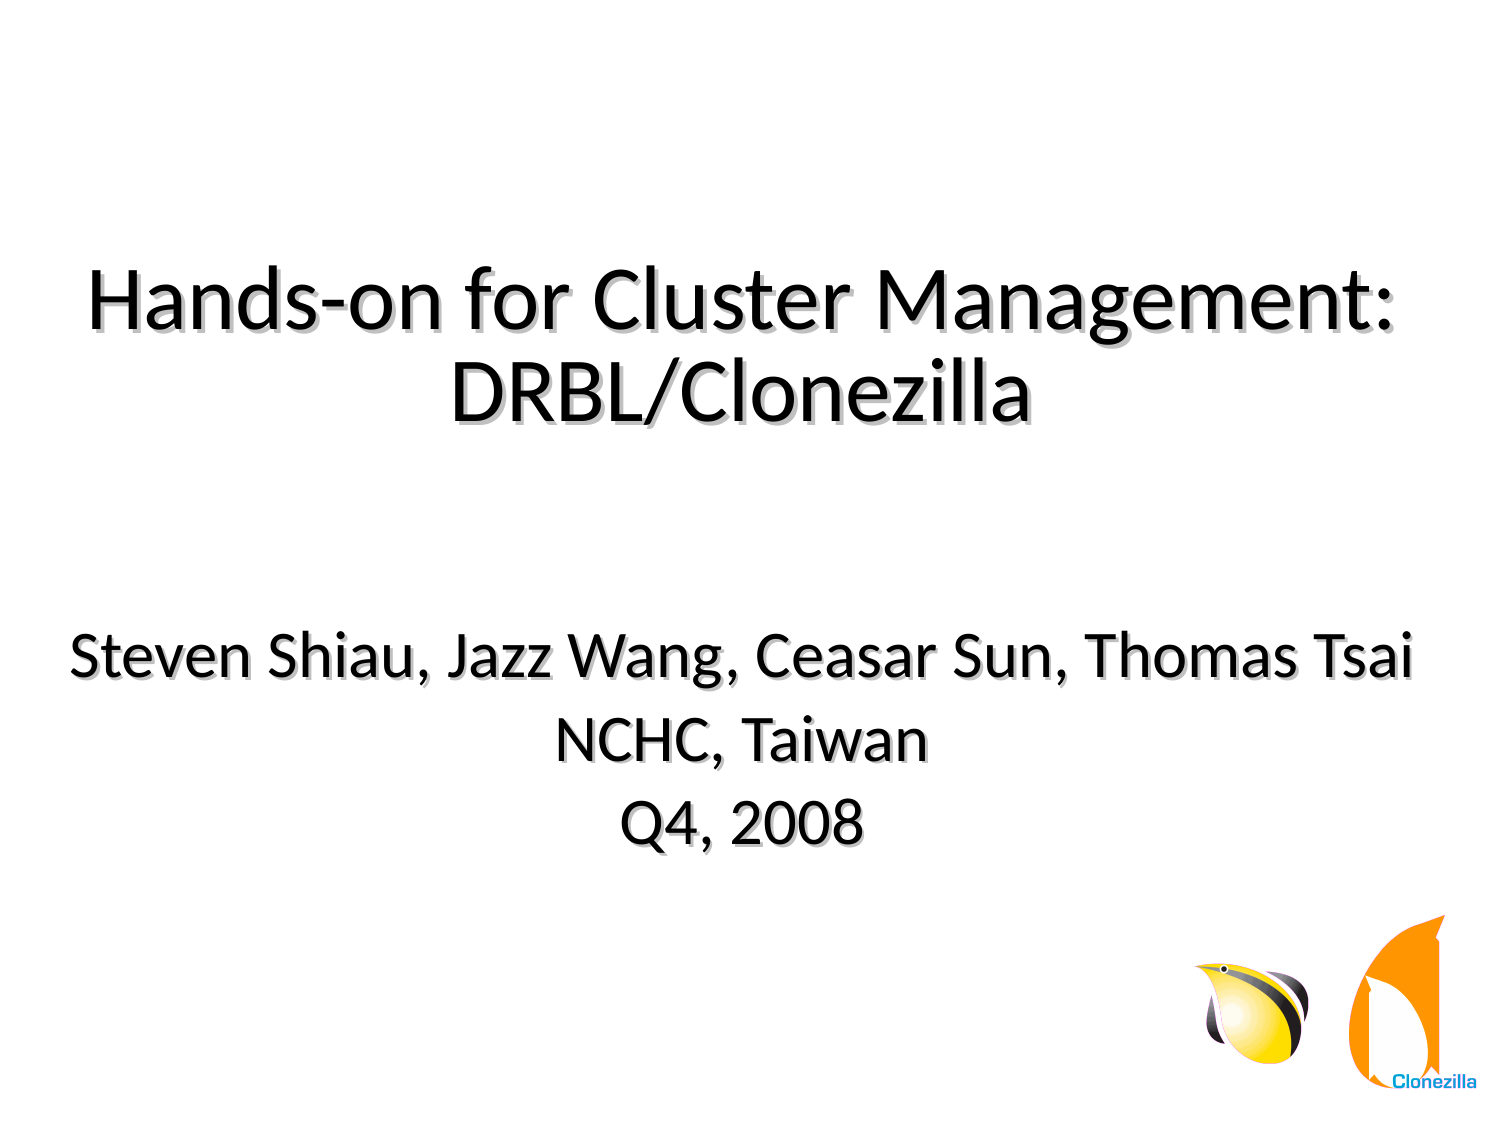

Hands-on for Cluster Management: DRBL/Clonezilla
Steven Shiau, Jazz Wang, Ceasar Sun, Thomas Tsai
NCHC, Taiwan
Q4, 2008